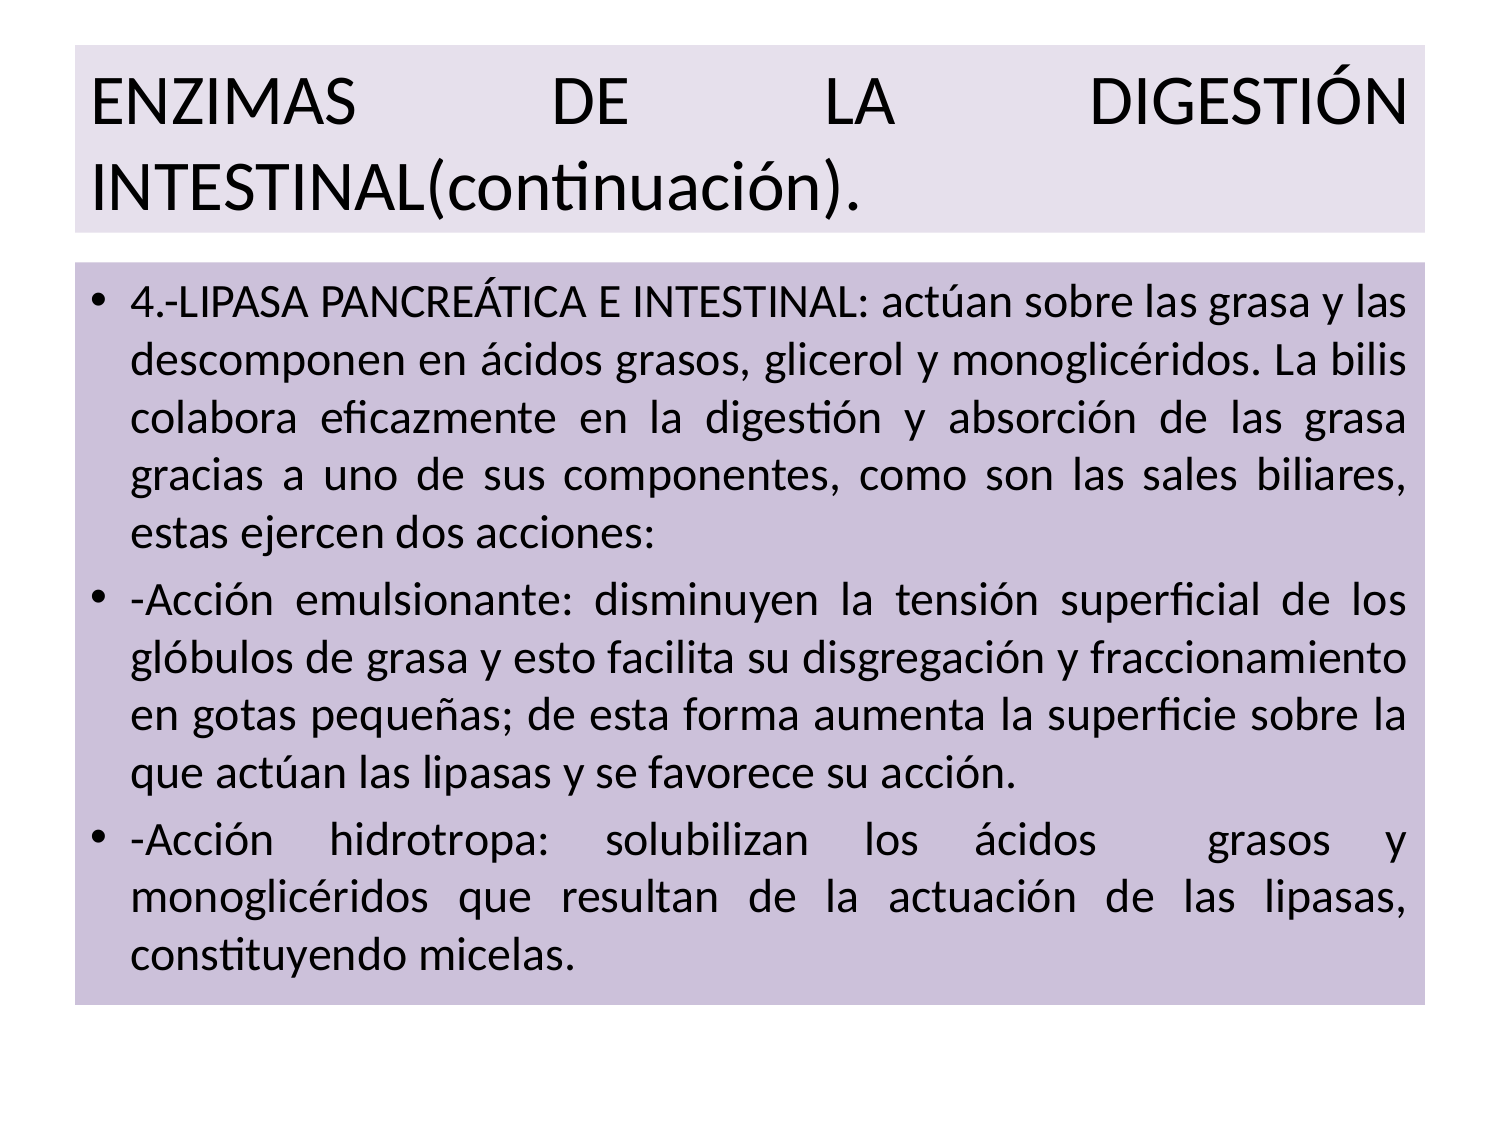

# ENZIMAS DE LA DIGESTIÓN INTESTINAL(continuación).
4.-LIPASA PANCREÁTICA E INTESTINAL: actúan sobre las grasa y las descomponen en ácidos grasos, glicerol y monoglicéridos. La bilis colabora eficazmente en la digestión y absorción de las grasa gracias a uno de sus componentes, como son las sales biliares, estas ejercen dos acciones:
-Acción emulsionante: disminuyen la tensión superficial de los glóbulos de grasa y esto facilita su disgregación y fraccionamiento en gotas pequeñas; de esta forma aumenta la superficie sobre la que actúan las lipasas y se favorece su acción.
-Acción hidrotropa: solubilizan los ácidos grasos y monoglicéridos que resultan de la actuación de las lipasas, constituyendo micelas.